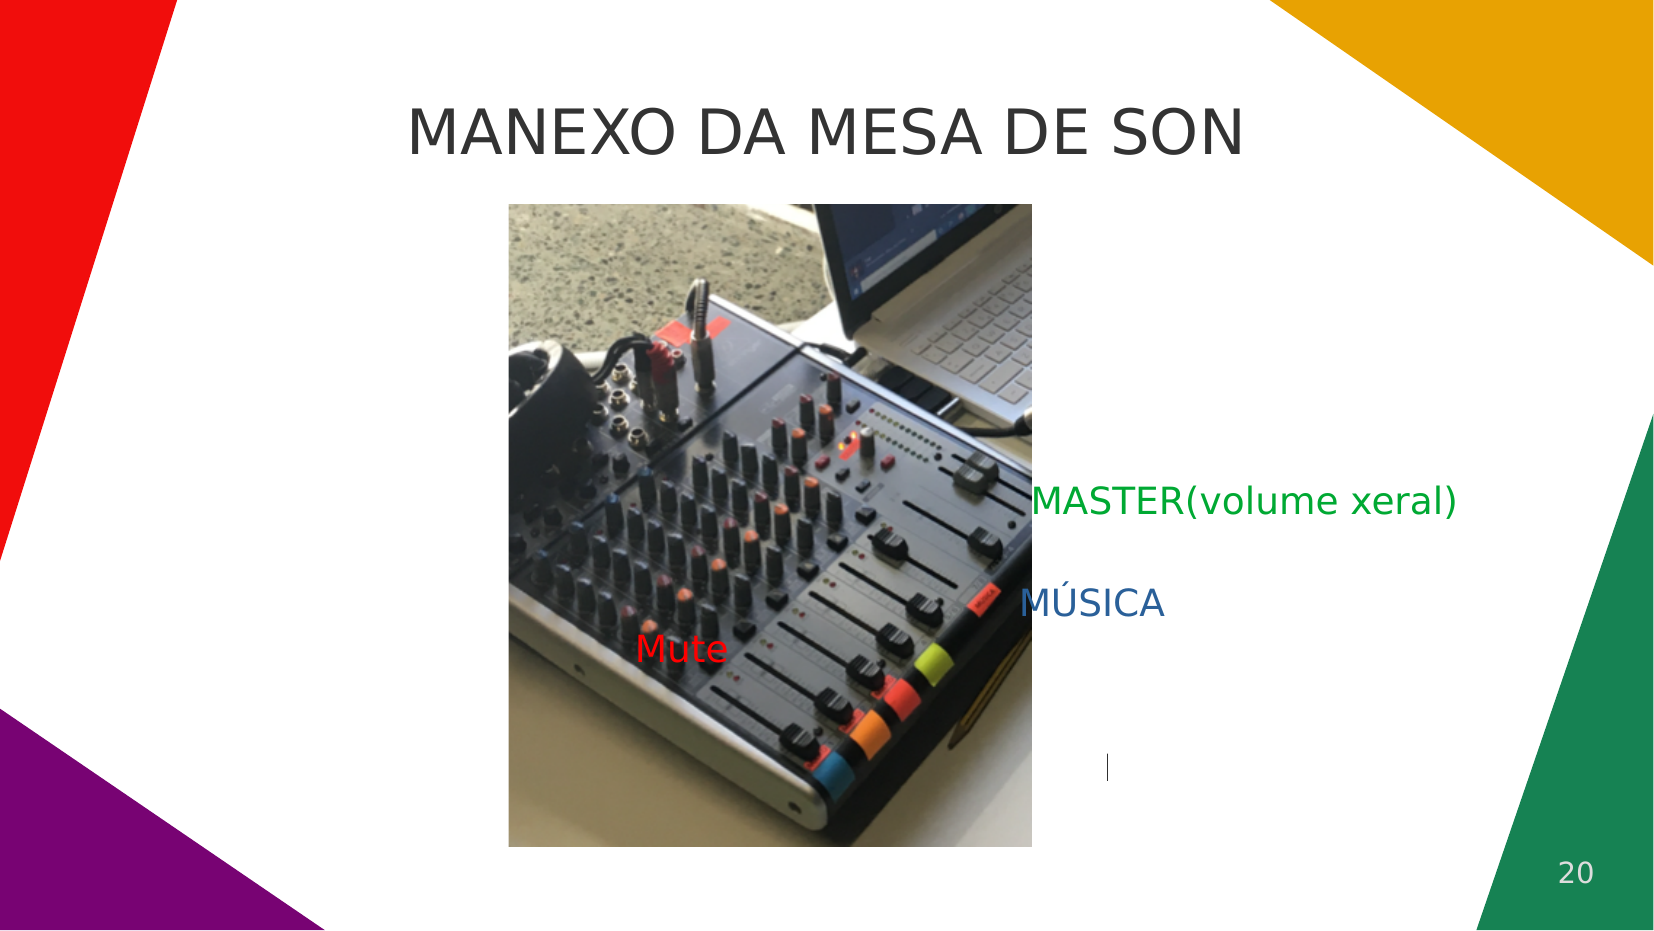

# MANEXO DA MESA DE SON
 MASTER(volume xeral)
MÚSICA
Mute
MICROS
20